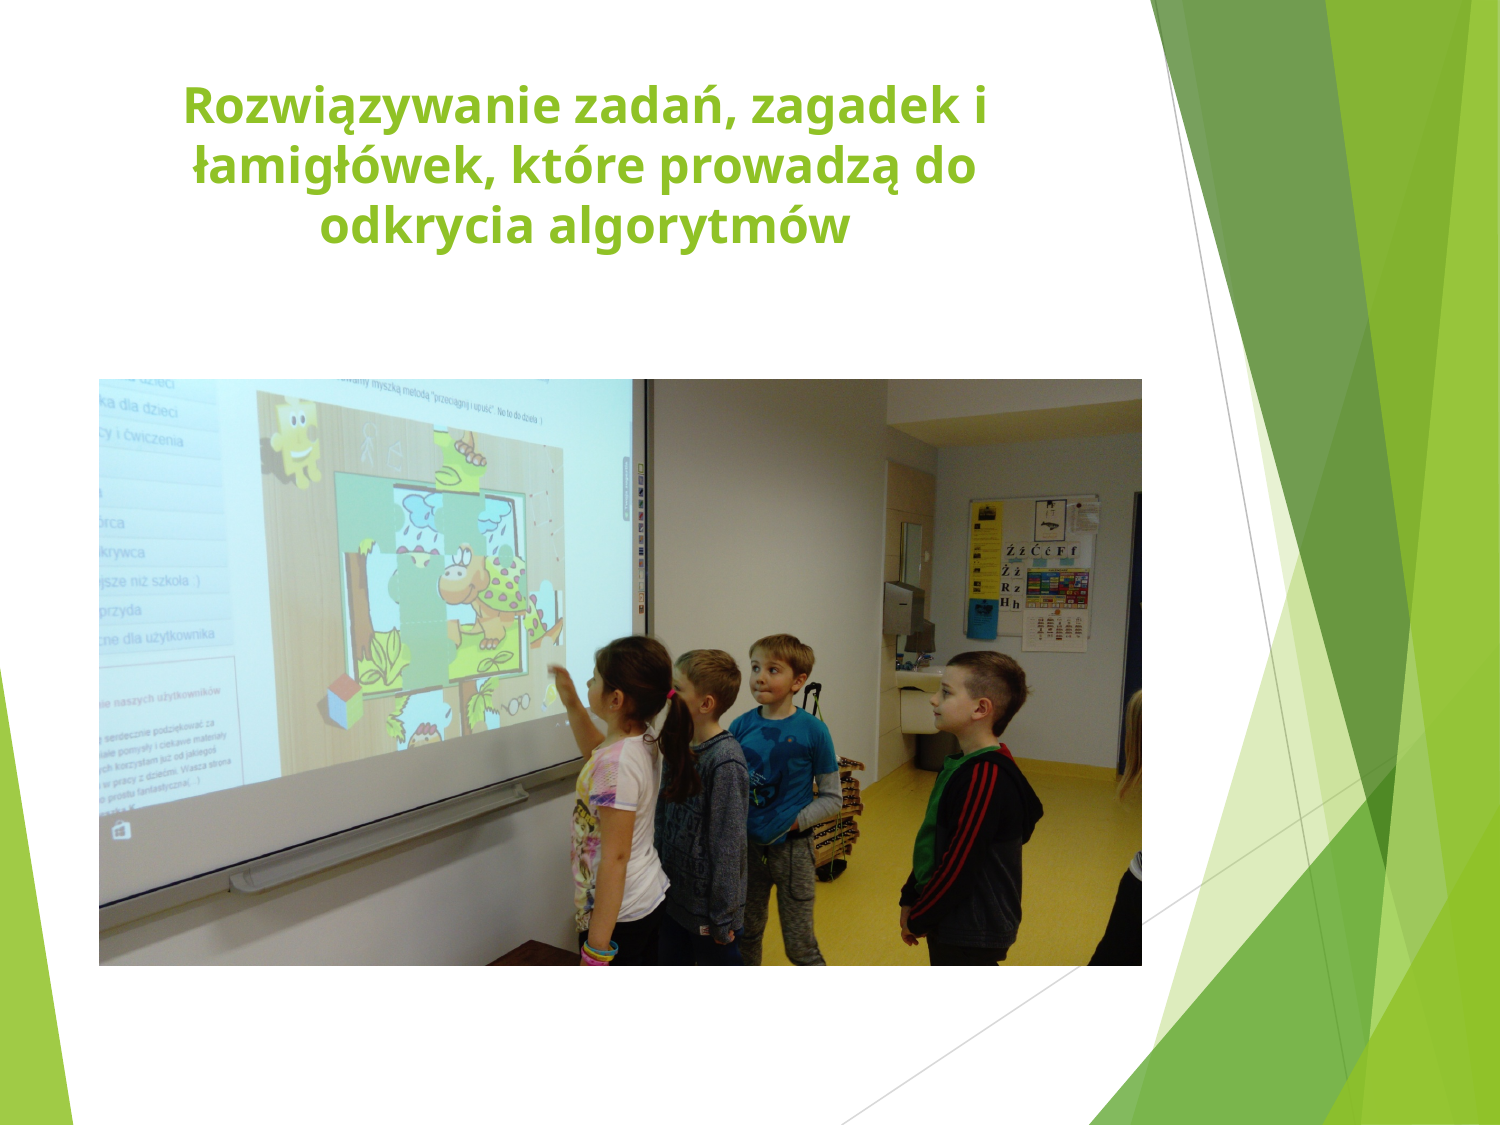

# Rozwiązywanie zadań, zagadek i łamigłówek, które prowadzą do odkrycia algorytmów